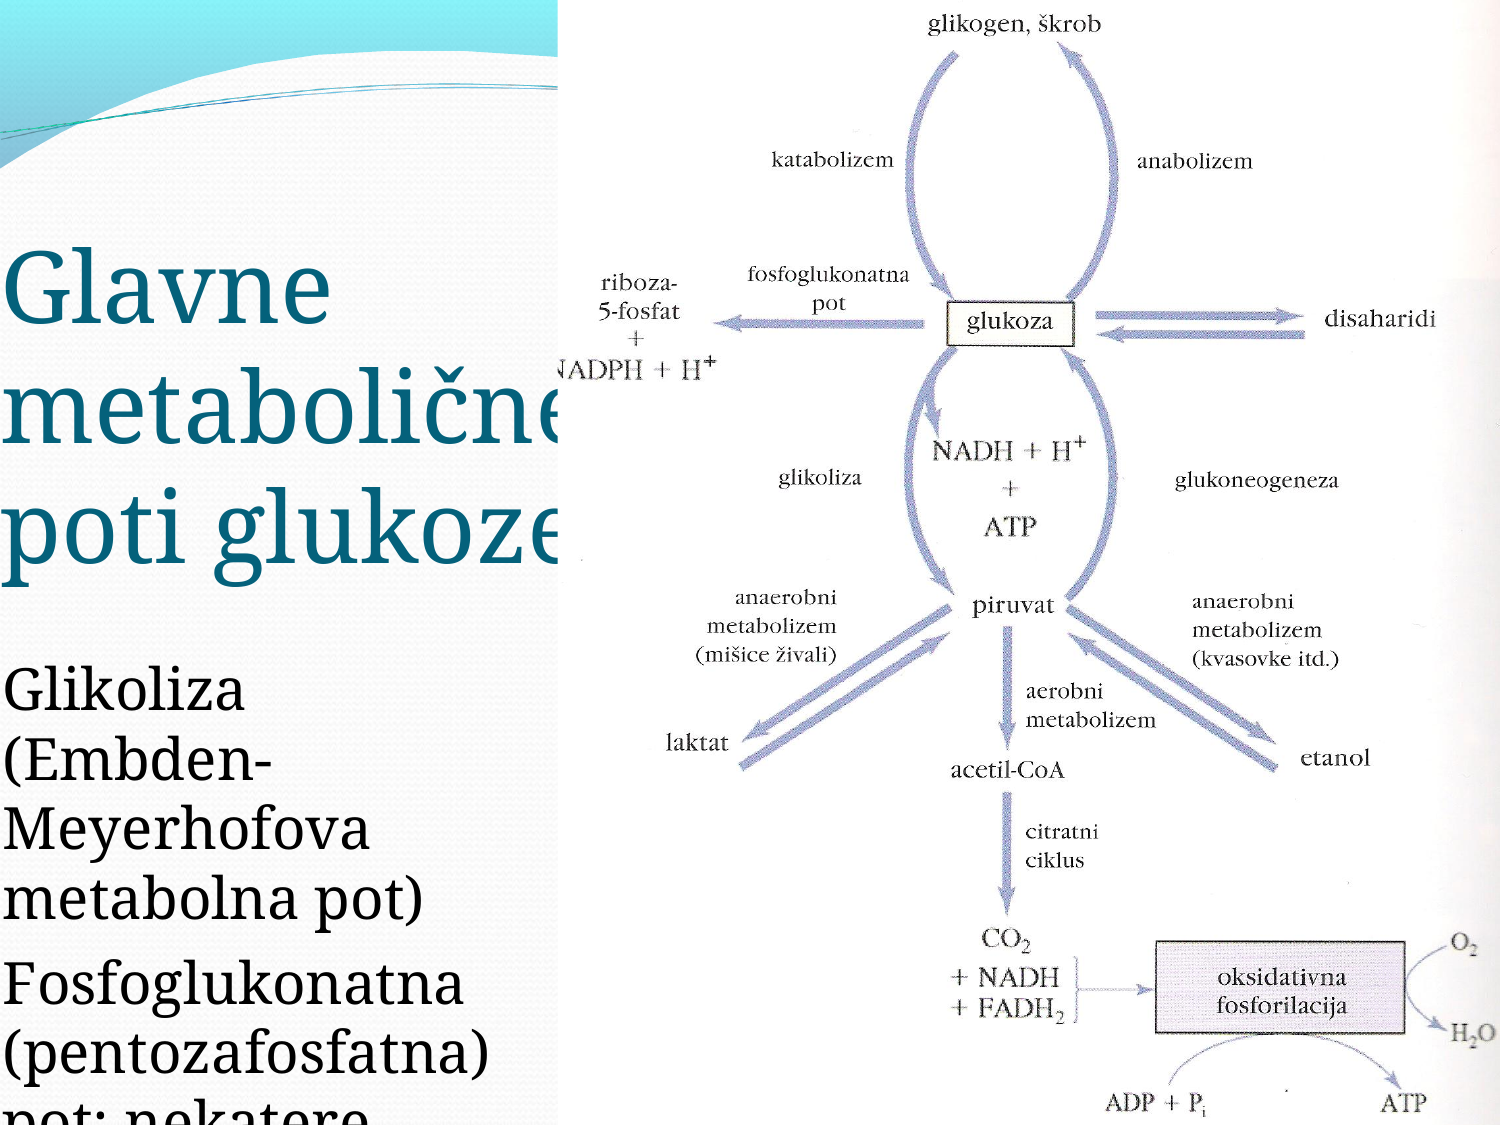

# Glavne metabolične poti glukoze
Glikoliza (Embden-Meyerhofova metabolna pot)
Fosfoglukonatna (pentozafosfatna) pot: nekatere živali